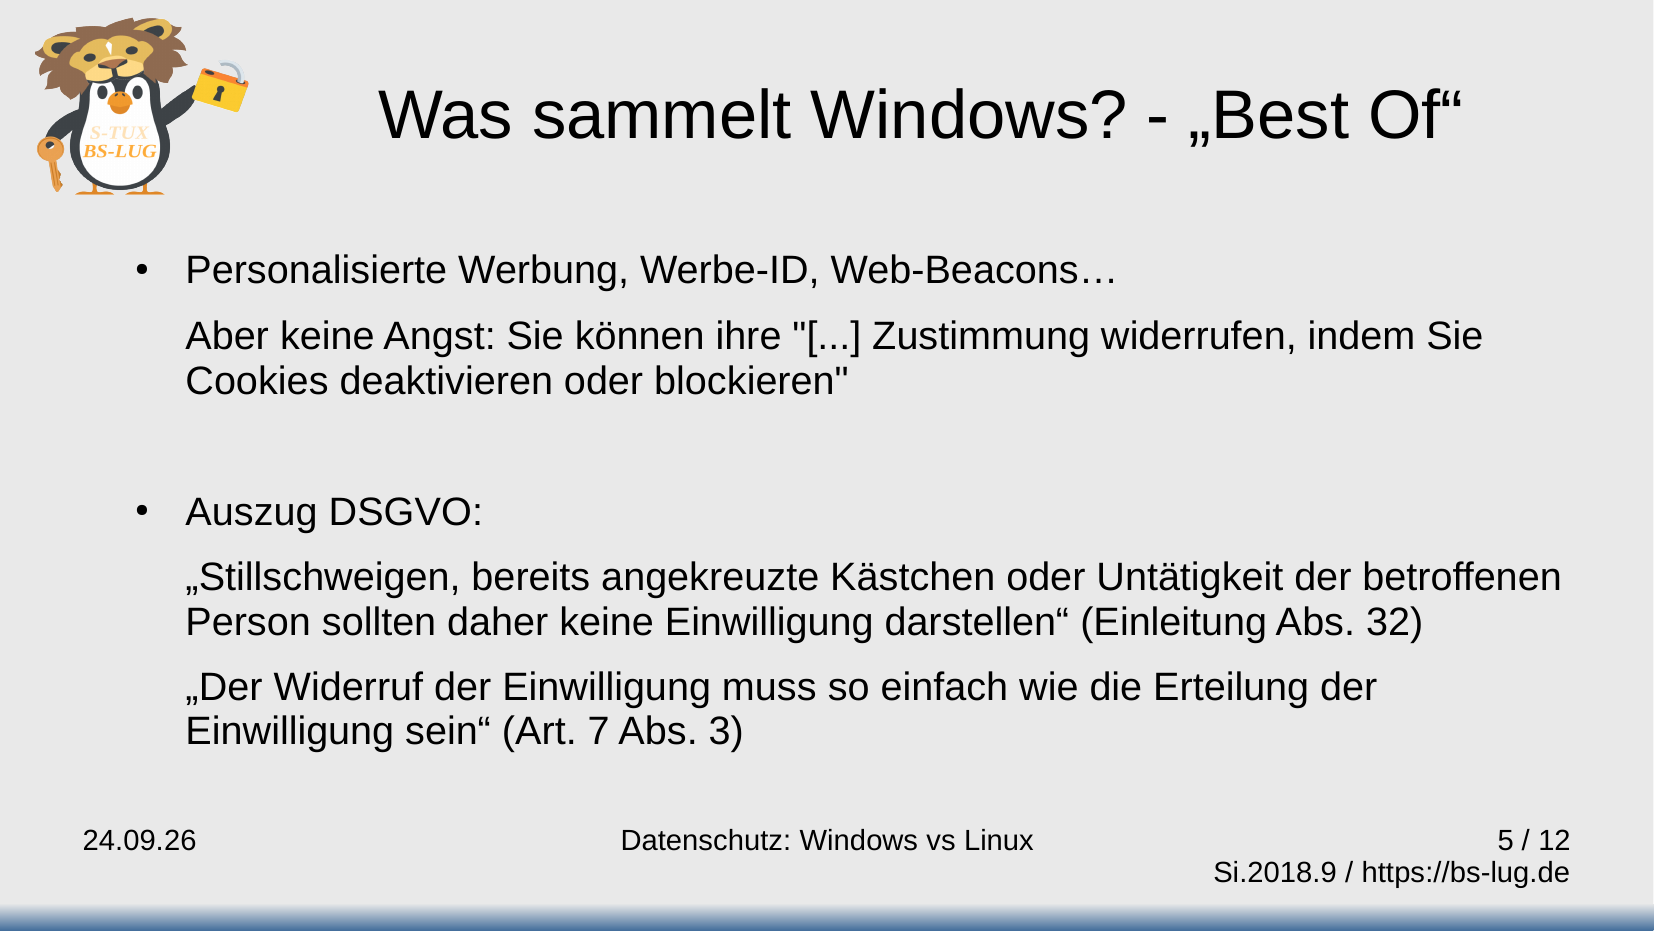

# Was sammelt Windows? - „Best Of“
Personalisierte Werbung, Werbe-ID, Web-Beacons…
Aber keine Angst: Sie können ihre "[...] Zustimmung widerrufen, indem Sie Cookies deaktivieren oder blockieren"
Auszug DSGVO:
„Stillschweigen, bereits angekreuzte Kästchen oder Untätigkeit der betroffenen Person sollten daher keine Einwilligung darstellen“ (Einleitung Abs. 32)
„Der Widerruf der Einwilligung muss so einfach wie die Erteilung der Einwilligung sein“ (Art. 7 Abs. 3)
26.09.2018
Datenschutz: Windows vs Linux
5